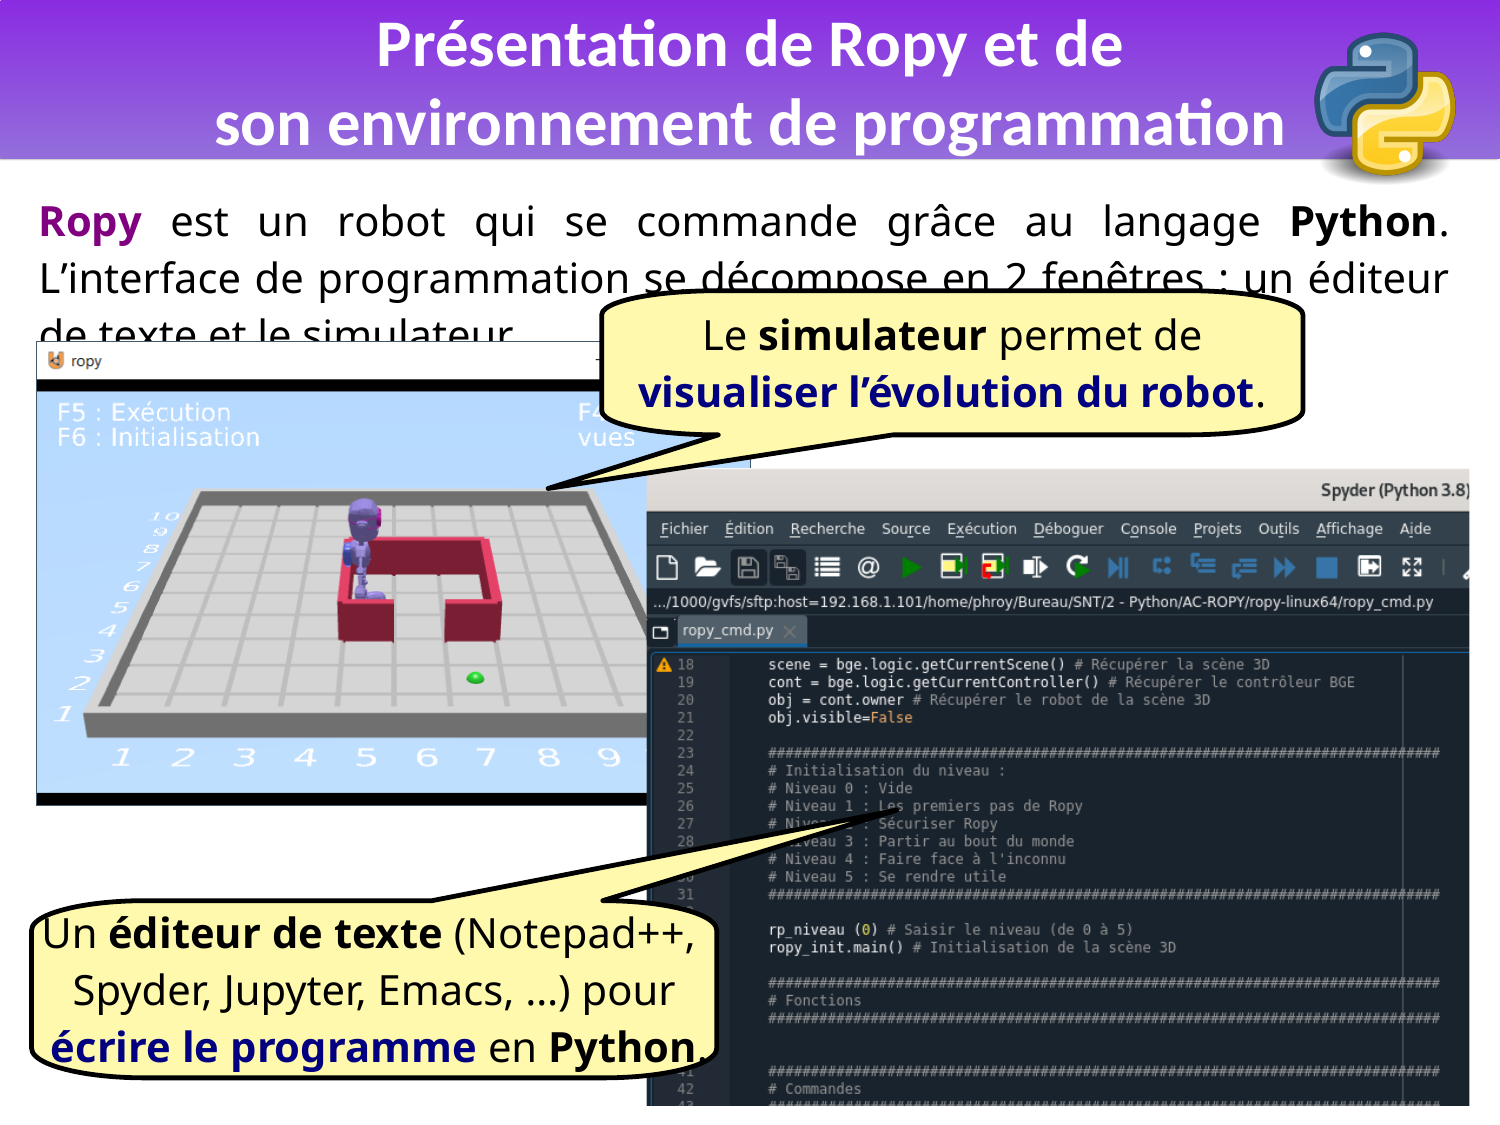

Présentation de Ropy et de
son environnement de programmation
Ropy est un robot qui se commande grâce au langage Python. L’interface de programmation se décompose en 2 fenêtres : un éditeur de texte et le simulateur.
Le simulateur permet de
visualiser l’évolution du robot.
Un éditeur de texte (Notepad++,
Spyder, Jupyter, Emacs, …) pour
 écrire le programme en Python.
La console (terminal) permet
d’afficher les informations pour vérifier
le bon déroulement du programme.
1 : Récupérer l’archive
ropy-windows64.zip
et la décompresser avec 7-Zip
dans votre répertoire.